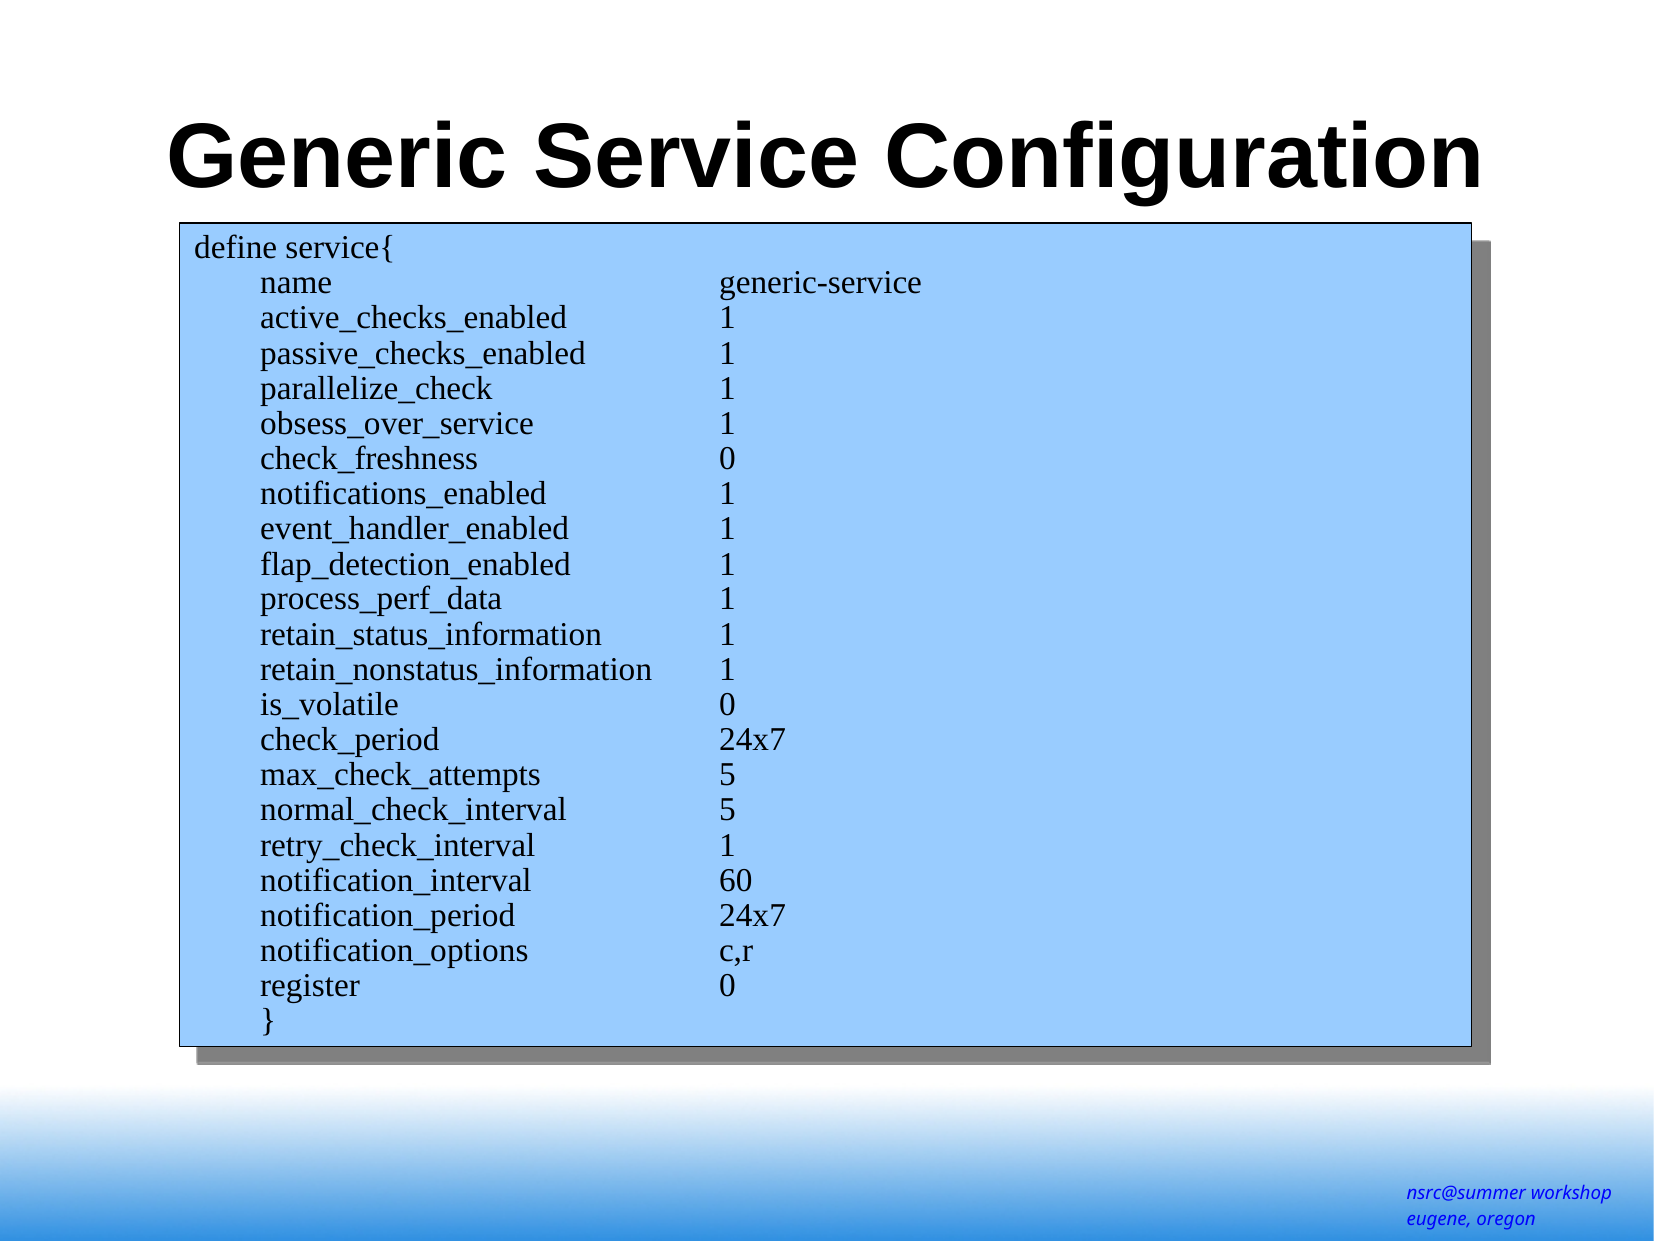

# Generic Service Configuration
define service{
 name 			generic-service
 active_checks_enabled 		1
 passive_checks_enabled 		1
 parallelize_check 		1
 obsess_over_service 		1
 check_freshness 		0
 notifications_enabled 		1
 event_handler_enabled 		1
 flap_detection_enabled 		1
 process_perf_data 		1
 retain_status_information 		1
 retain_nonstatus_information	1
 is_volatile 		0
 check_period 		24x7
 max_check_attempts 	5
 normal_check_interval 	5
 retry_check_interval 		1
 notification_interval 		60
 notification_period 		24x7
 notification_options 		c,r
 register 			0
 }